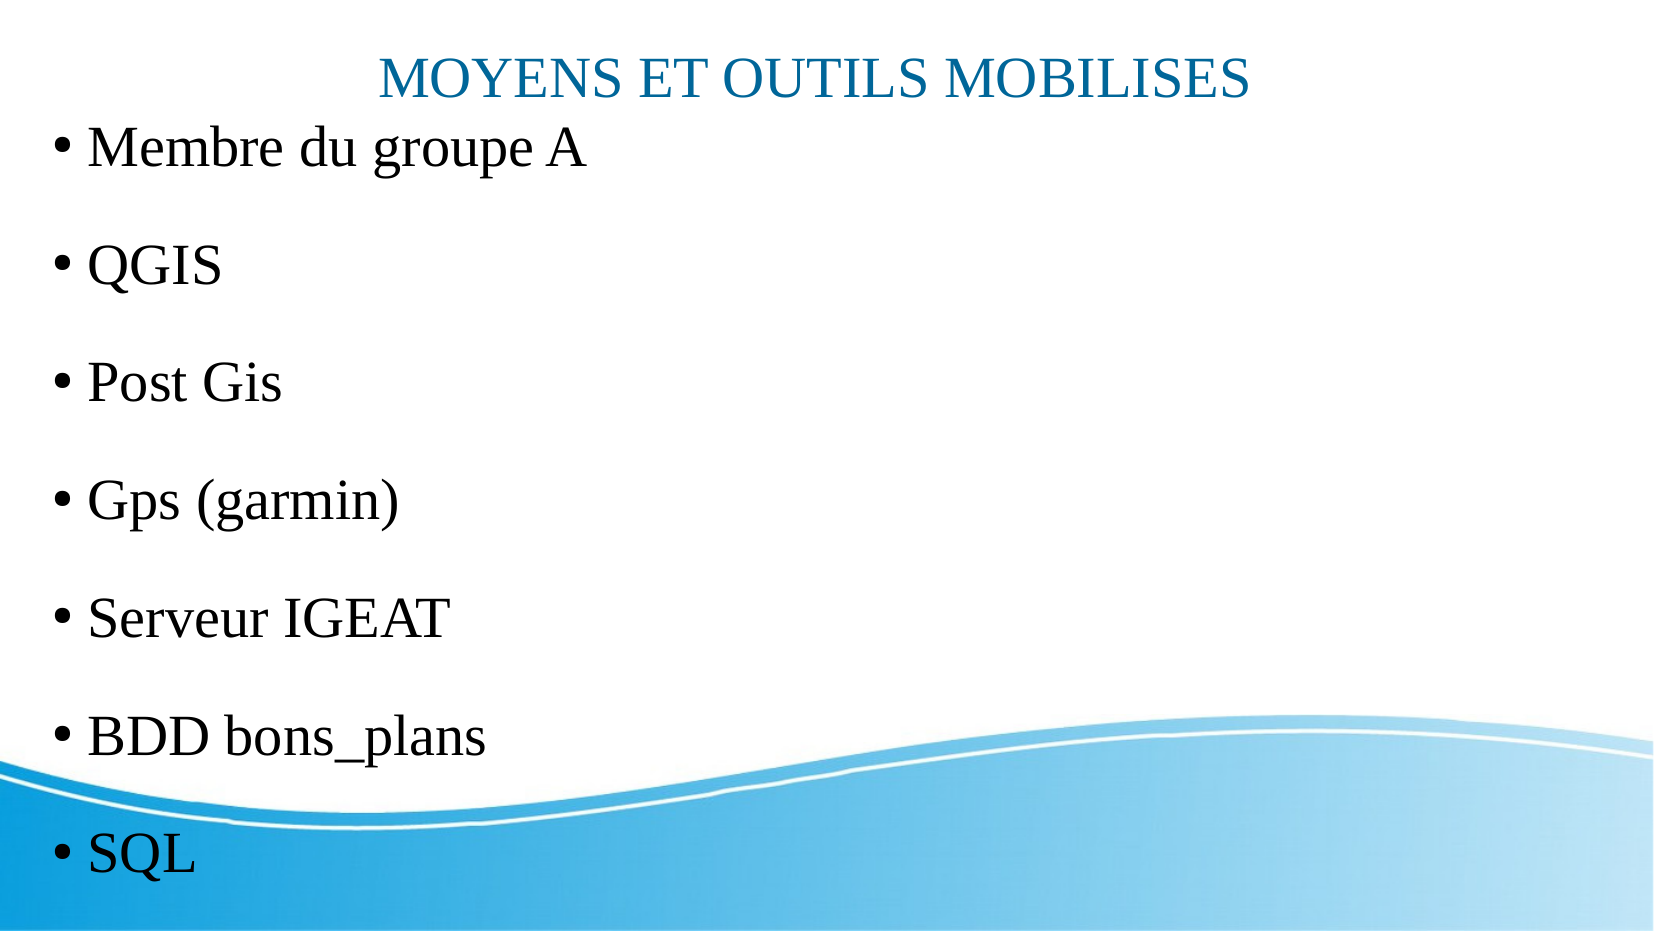

# MOYENS ET OUTILS MOBILISES
Membre du groupe A
QGIS
Post Gis
Gps (garmin)
Serveur IGEAT
BDD bons_plans
SQL